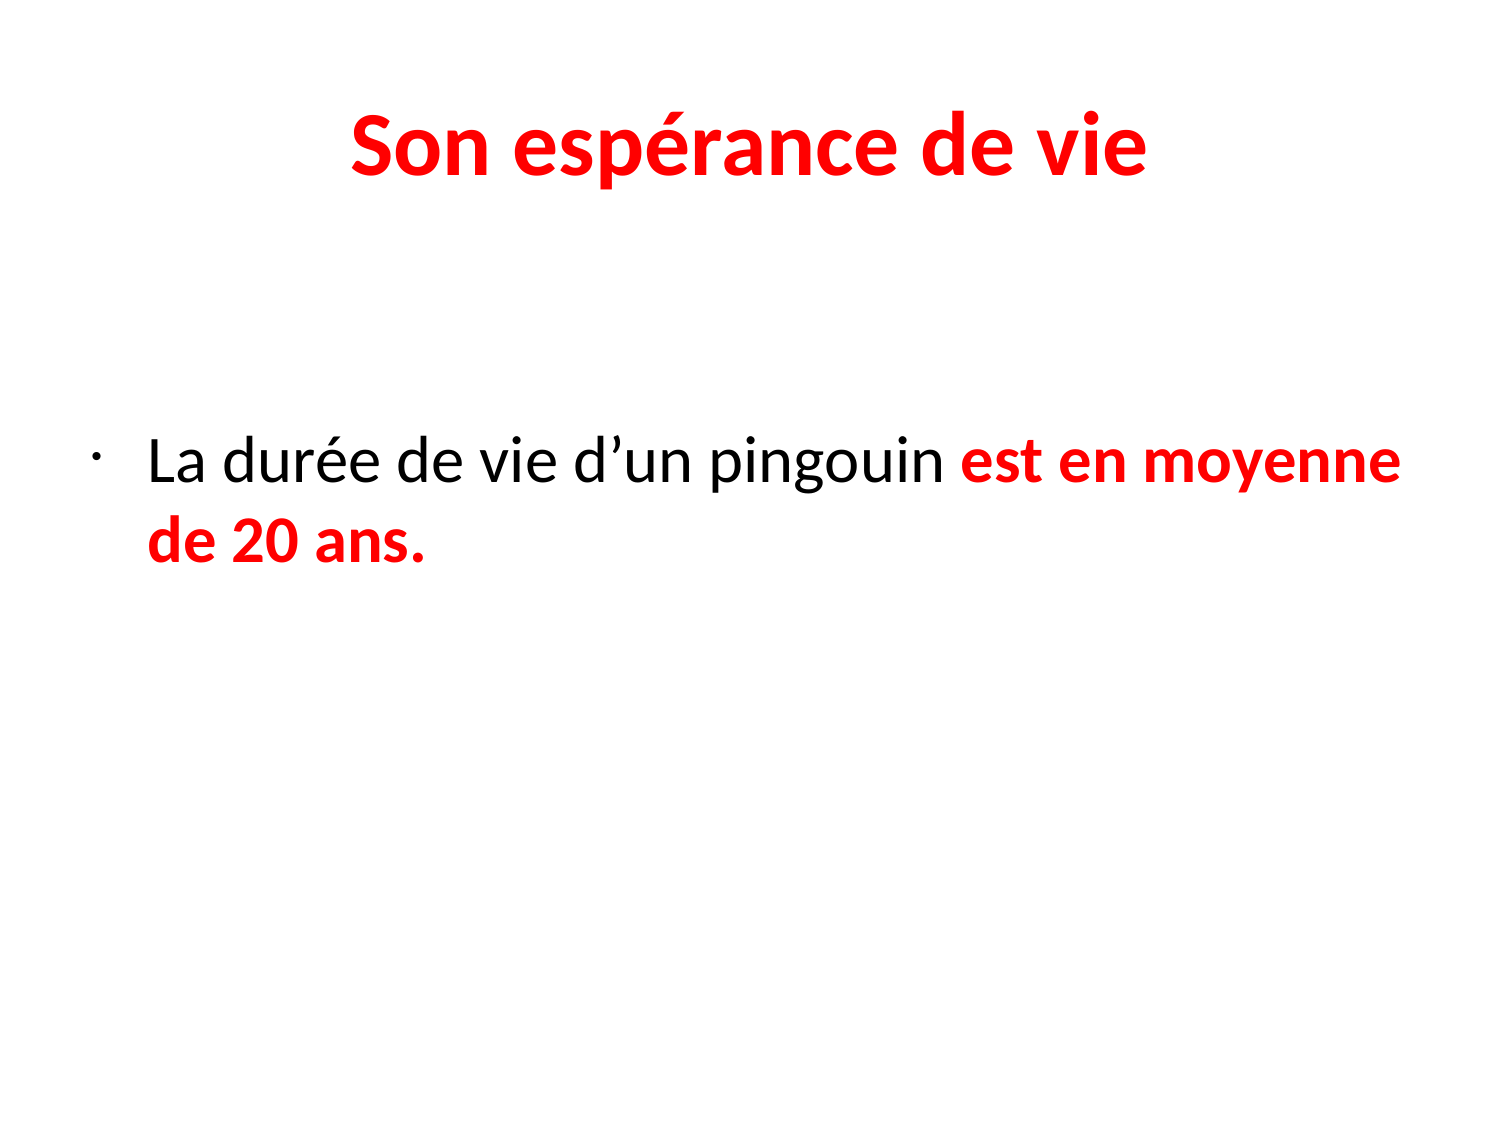

# Son espérance de vie
La durée de vie d’un pingouin est en moyenne de 20 ans.